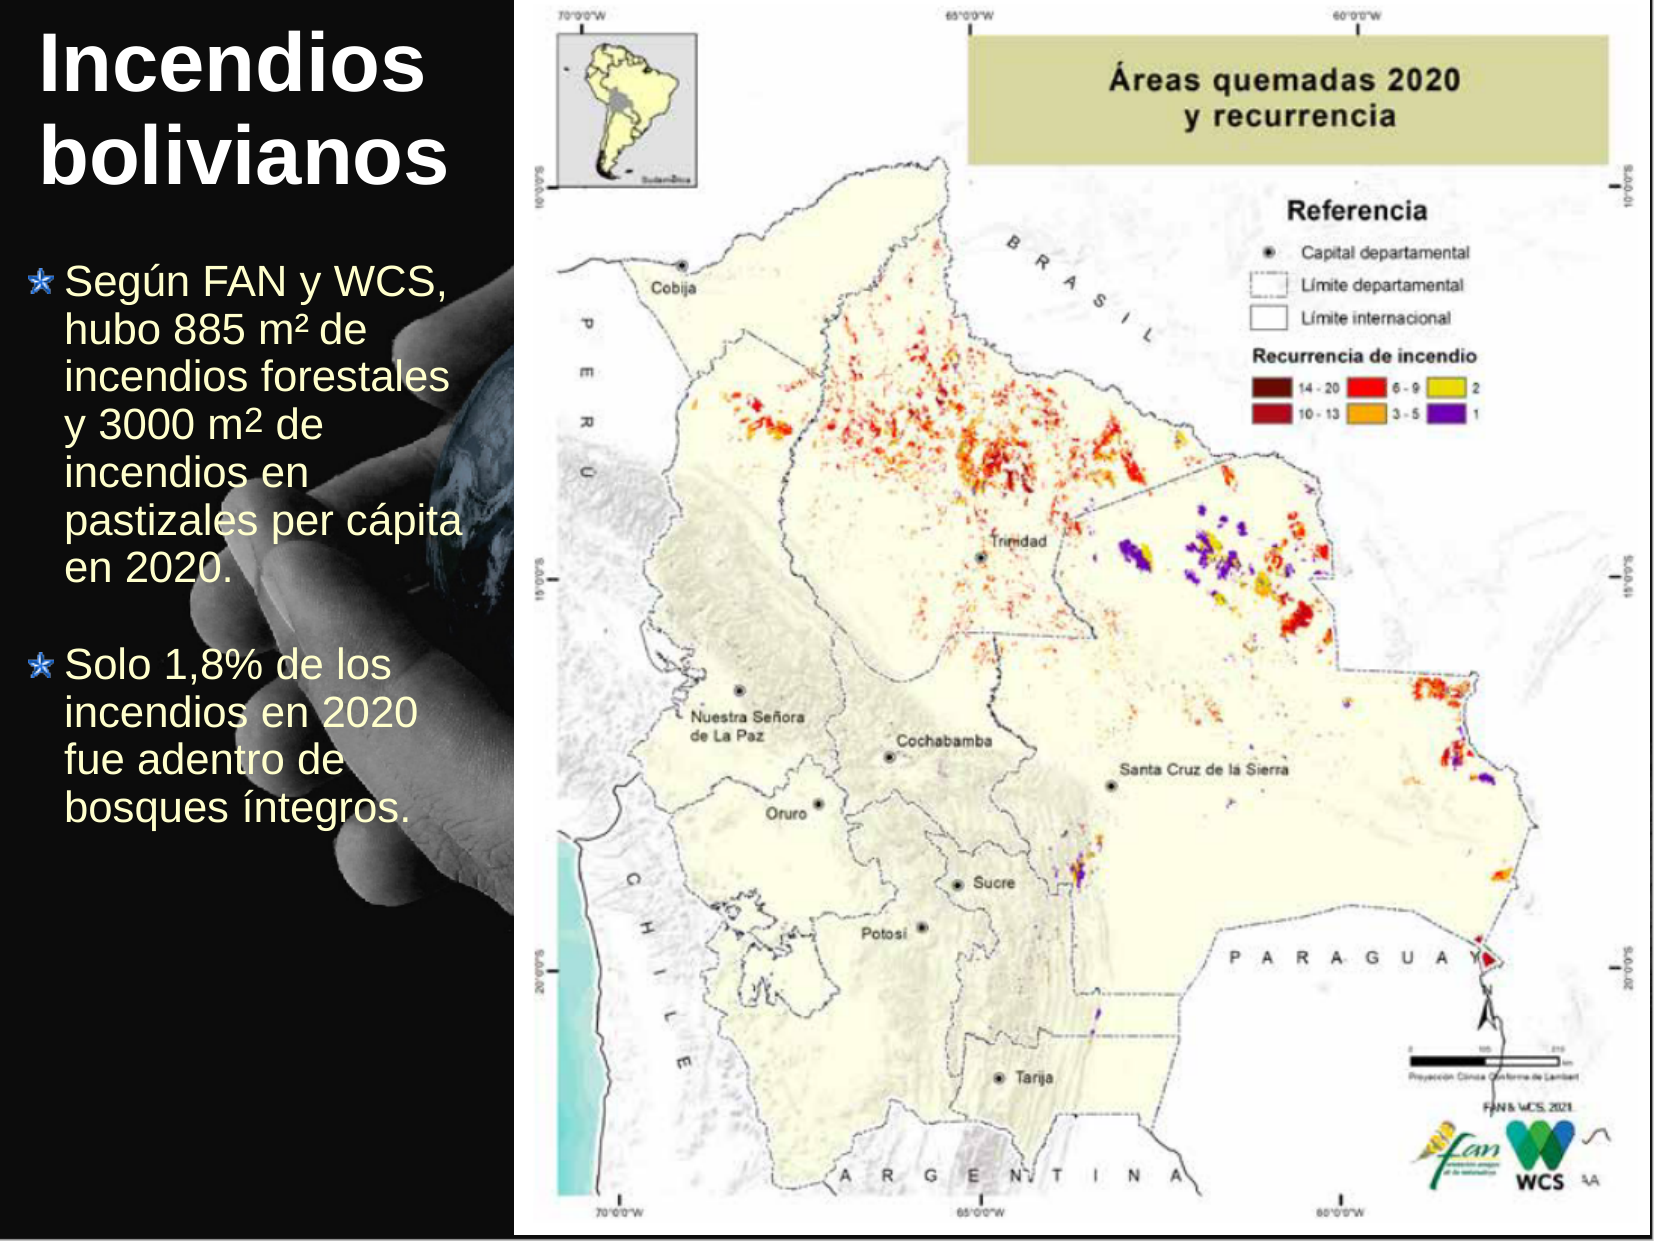

# Incendios bolivianos
Según FAN y WCS, hubo 885 m² de incendios forestales y 3000 m2 de incendios en pastizales per cápita en 2020.
Solo 1,8% de los incendios en 2020 fue adentro de bosques íntegros.